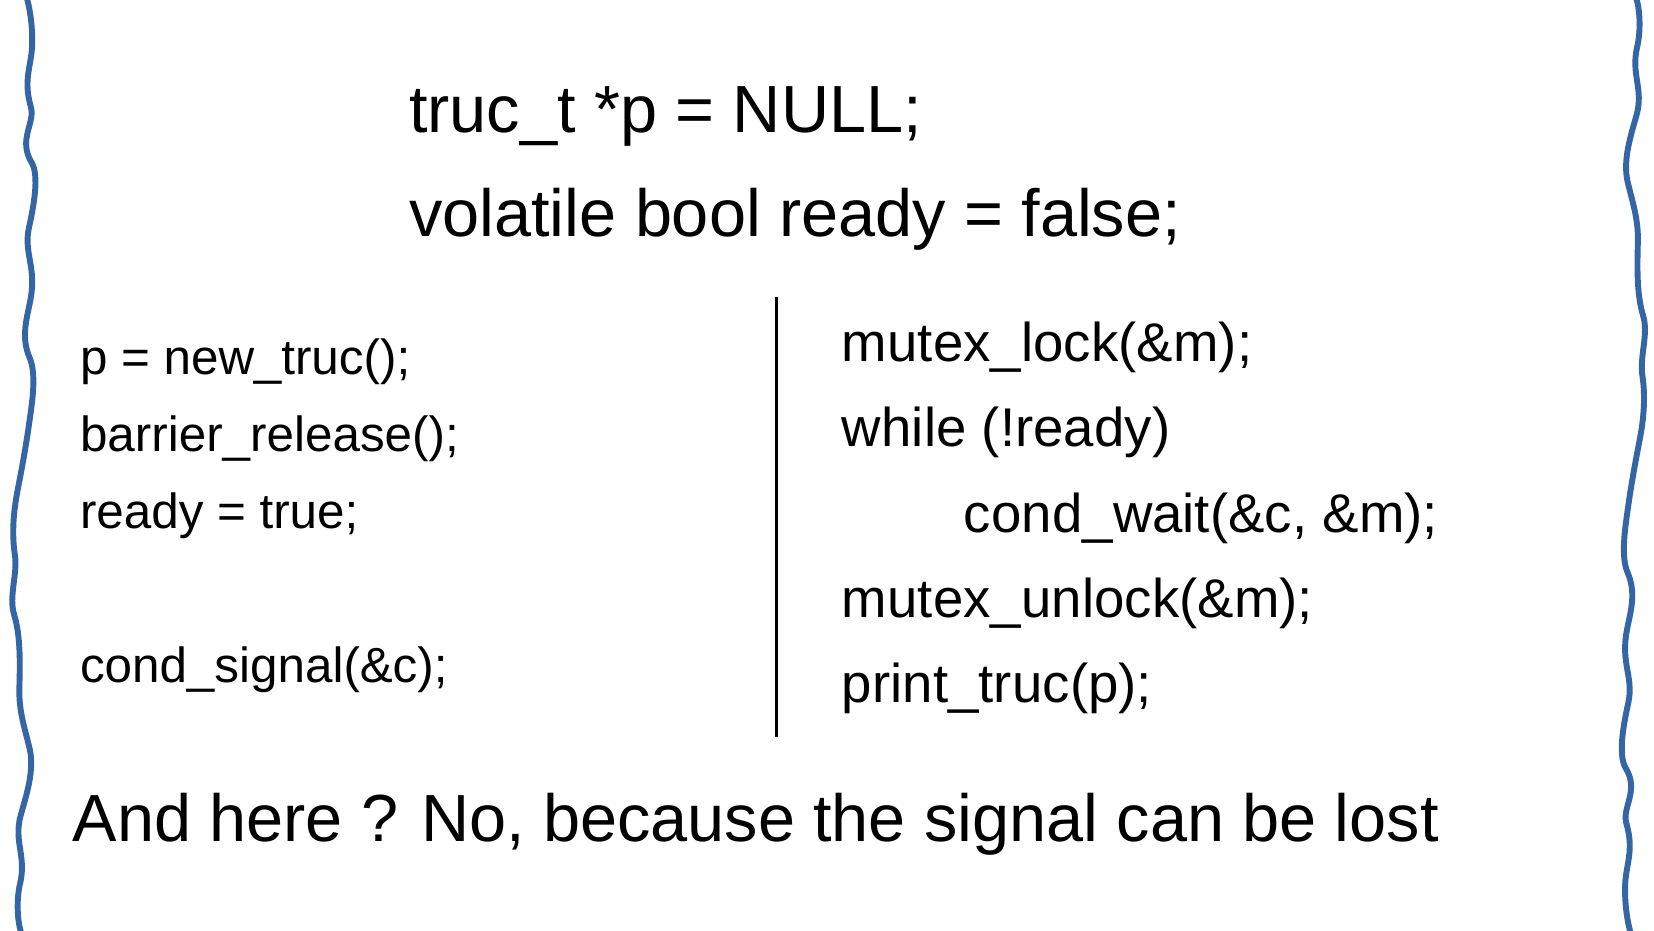

# truc_t *p = NULL;
volatile bool ready = false;
p = new_truc();
barrier_release();
ready = true;
cond_signal(&c);
mutex_lock(&m);
while (!ready)
   cond_wait(&c, &m);
mutex_unlock(&m);
print_truc(p);
And here ?
No, because the signal can be lost